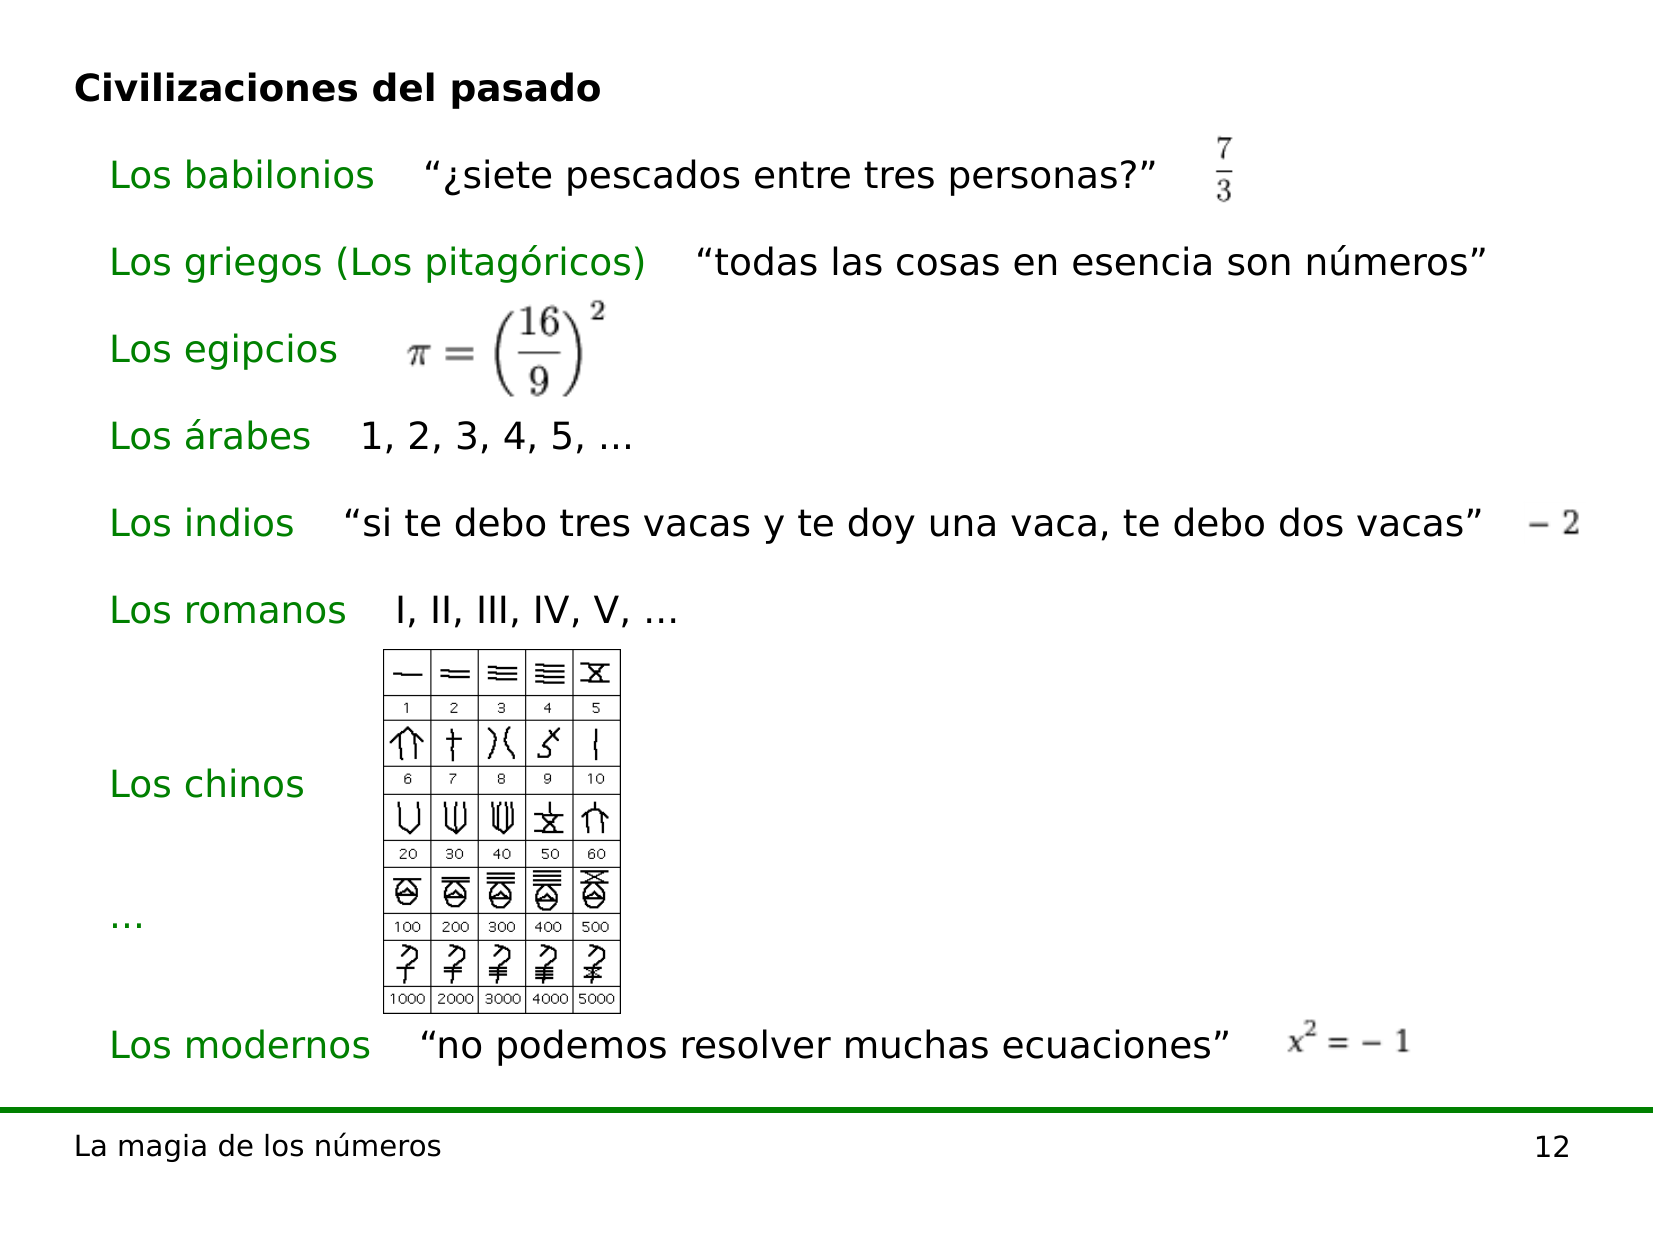

Civilizaciones del pasado
Los babilonios “¿siete pescados entre tres personas?”
Los griegos (Los pitagóricos) “todas las cosas en esencia son números”
Los egipcios
Los árabes 1, 2, 3, 4, 5, ...
Los indios “si te debo tres vacas y te doy una vaca, te debo dos vacas”
Los romanos I, II, III, IV, V, ...
Los chinos
...
Los modernos “no podemos resolver muchas ecuaciones”
La magia de los números
12